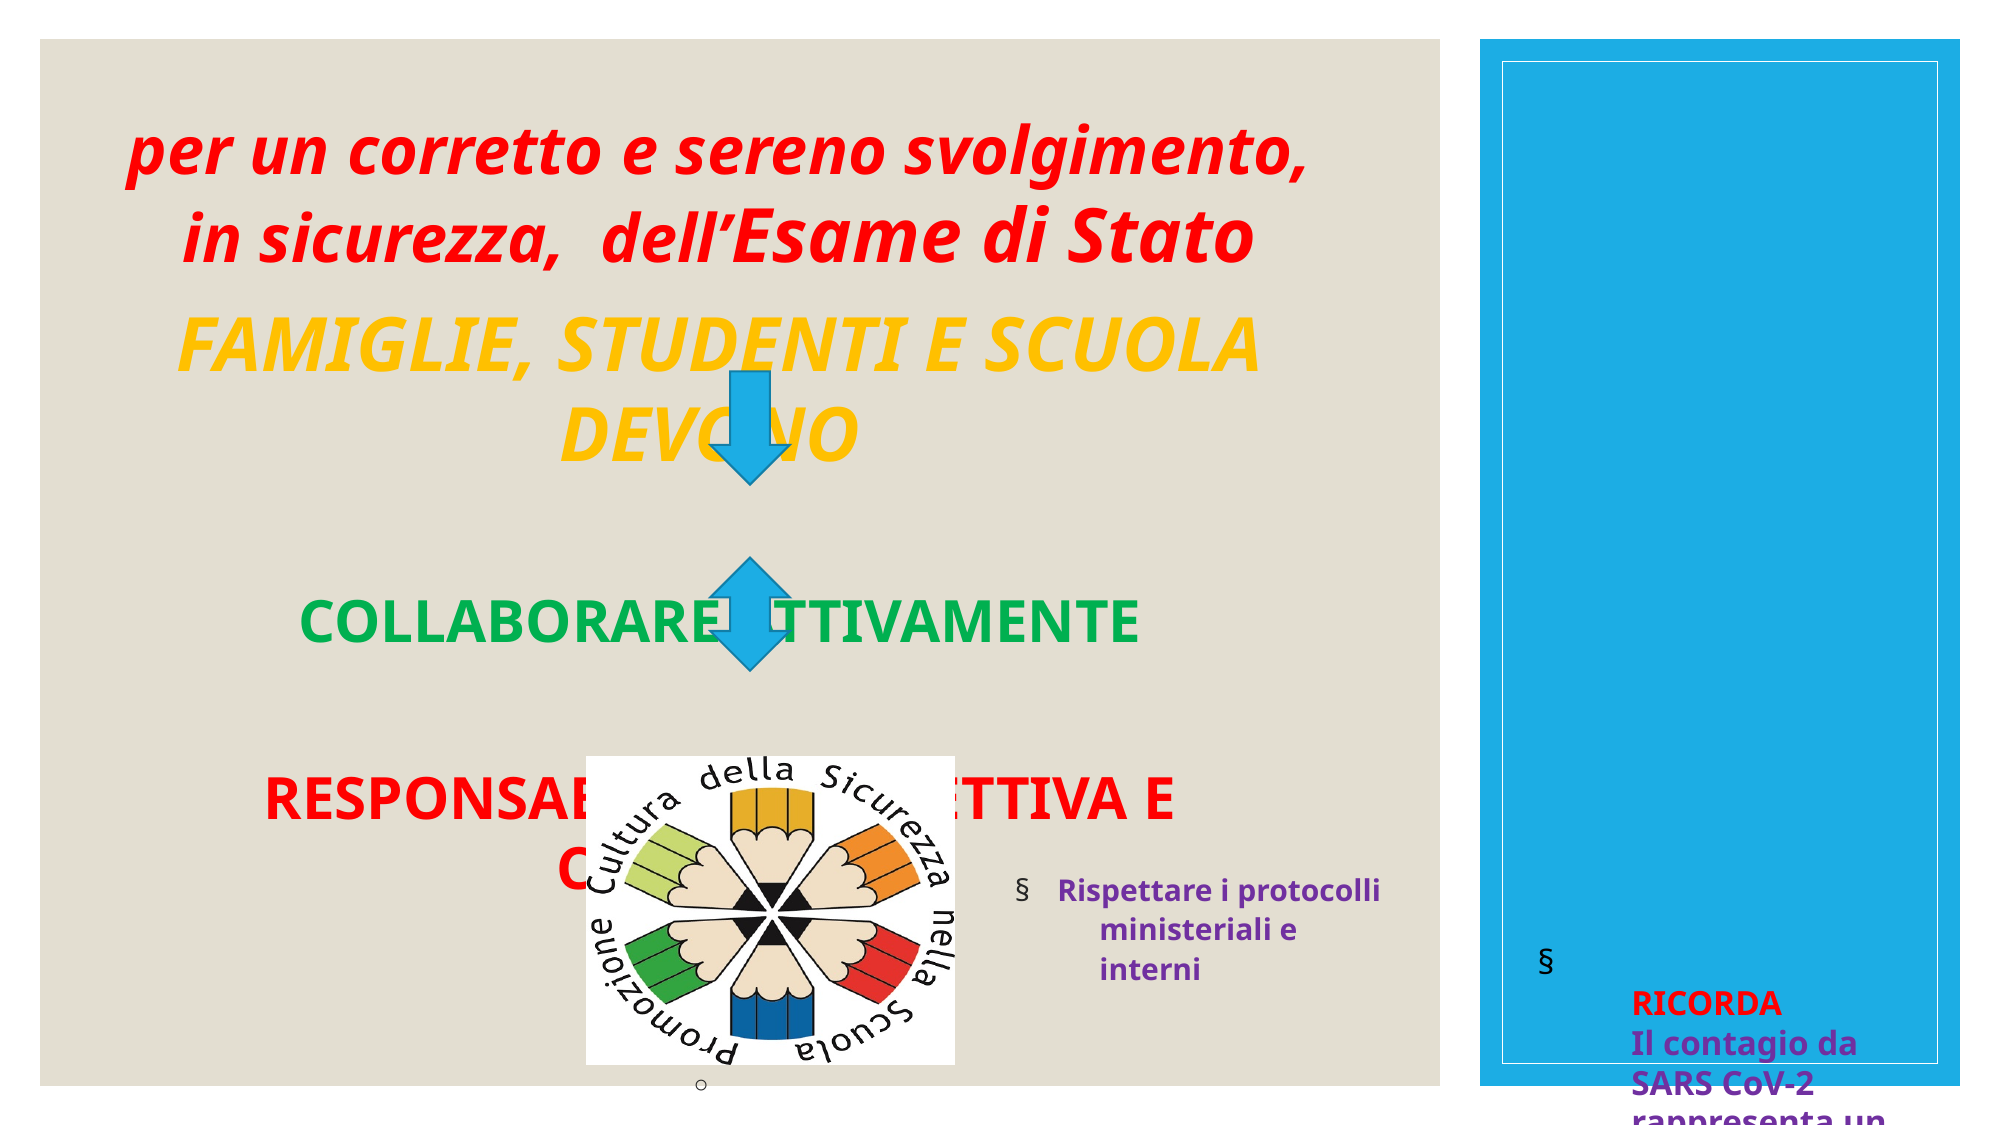

per un corretto e sereno svolgimento, in sicurezza, dell’Esame di Stato
FAMIGLIE, STUDENTI E SCUOLA DEVONO
COLLABORARE ATTIVAMENTE
RESPONSABILITA’ COLLETTIVA E CONDIVISA
Rispettare i protocolli ministeriali e interni
# RICORDA Il contagio da SARS CoV-2 rappresenta un rischio ubiquitario COSA FARE? Adottare comportamenti responsabili COME? Praticare i comportamenti generali previsti per il contrasto alla diffusione dell’epidemia COVID-19